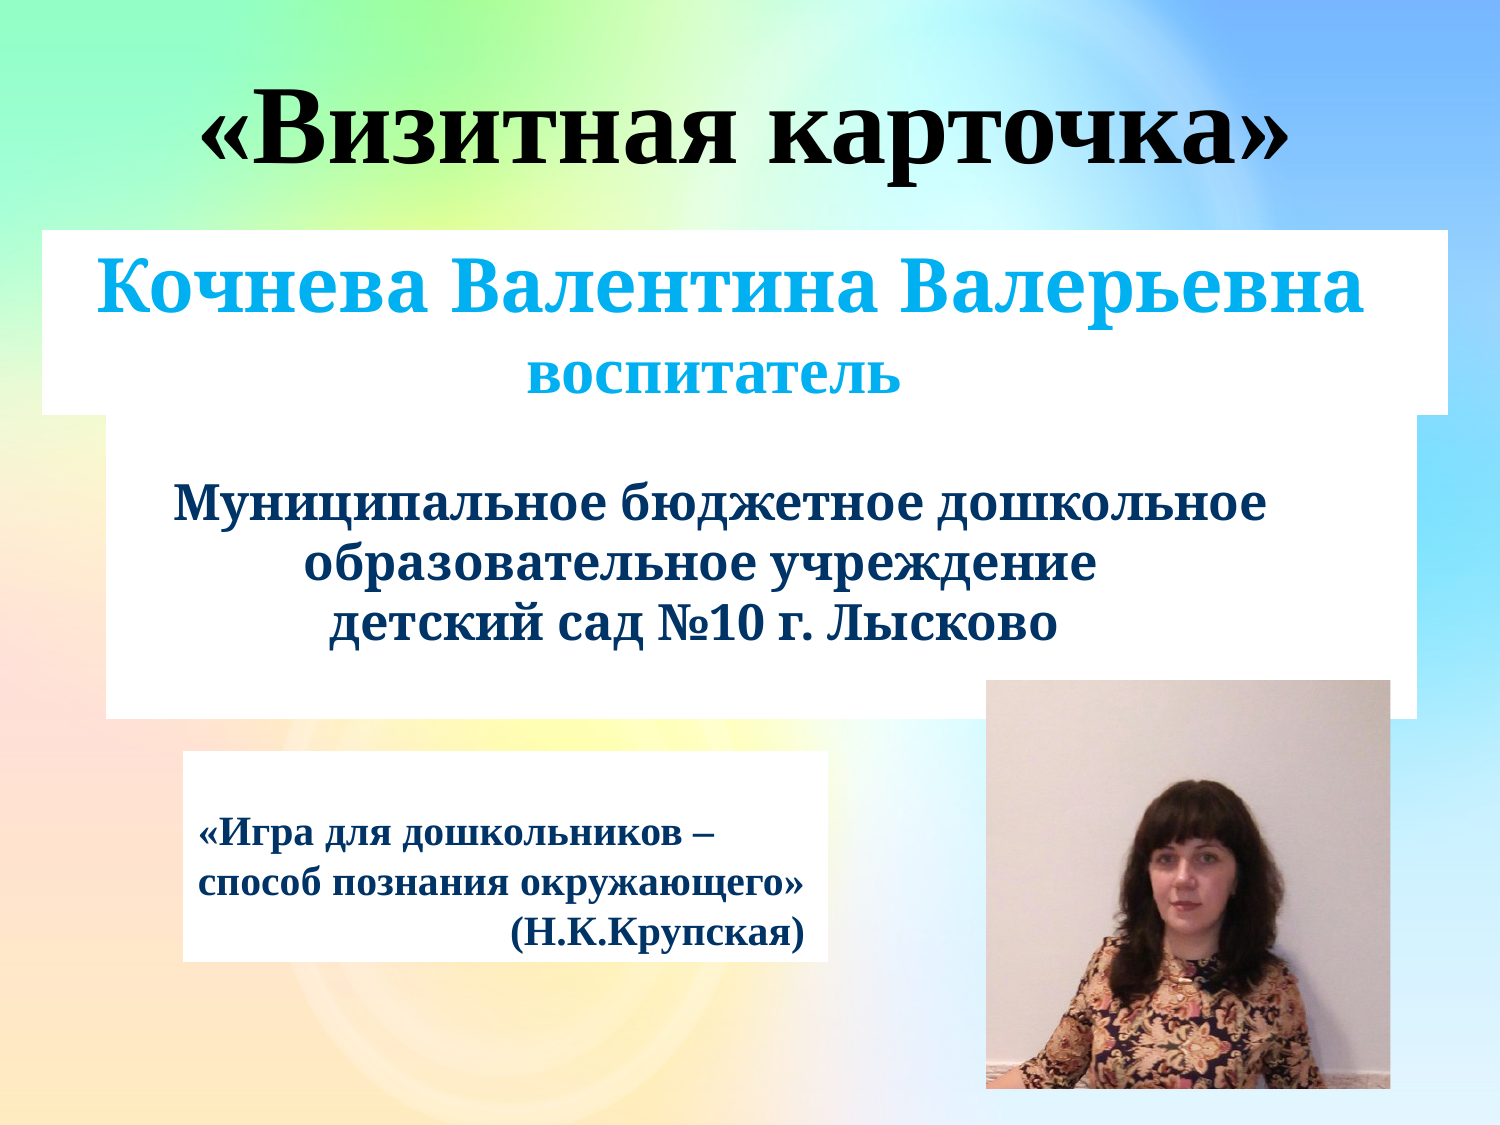

«Визитная карточка»
 Кочнева Валентина Валерьевна
 воспитатель
 Муниципальное бюджетное дошкольное
 образовательное учреждение
 детский сад №10 г. Лысково
«Игра для дошкольников – способ познания окружающего»
(Н.К.Крупская)